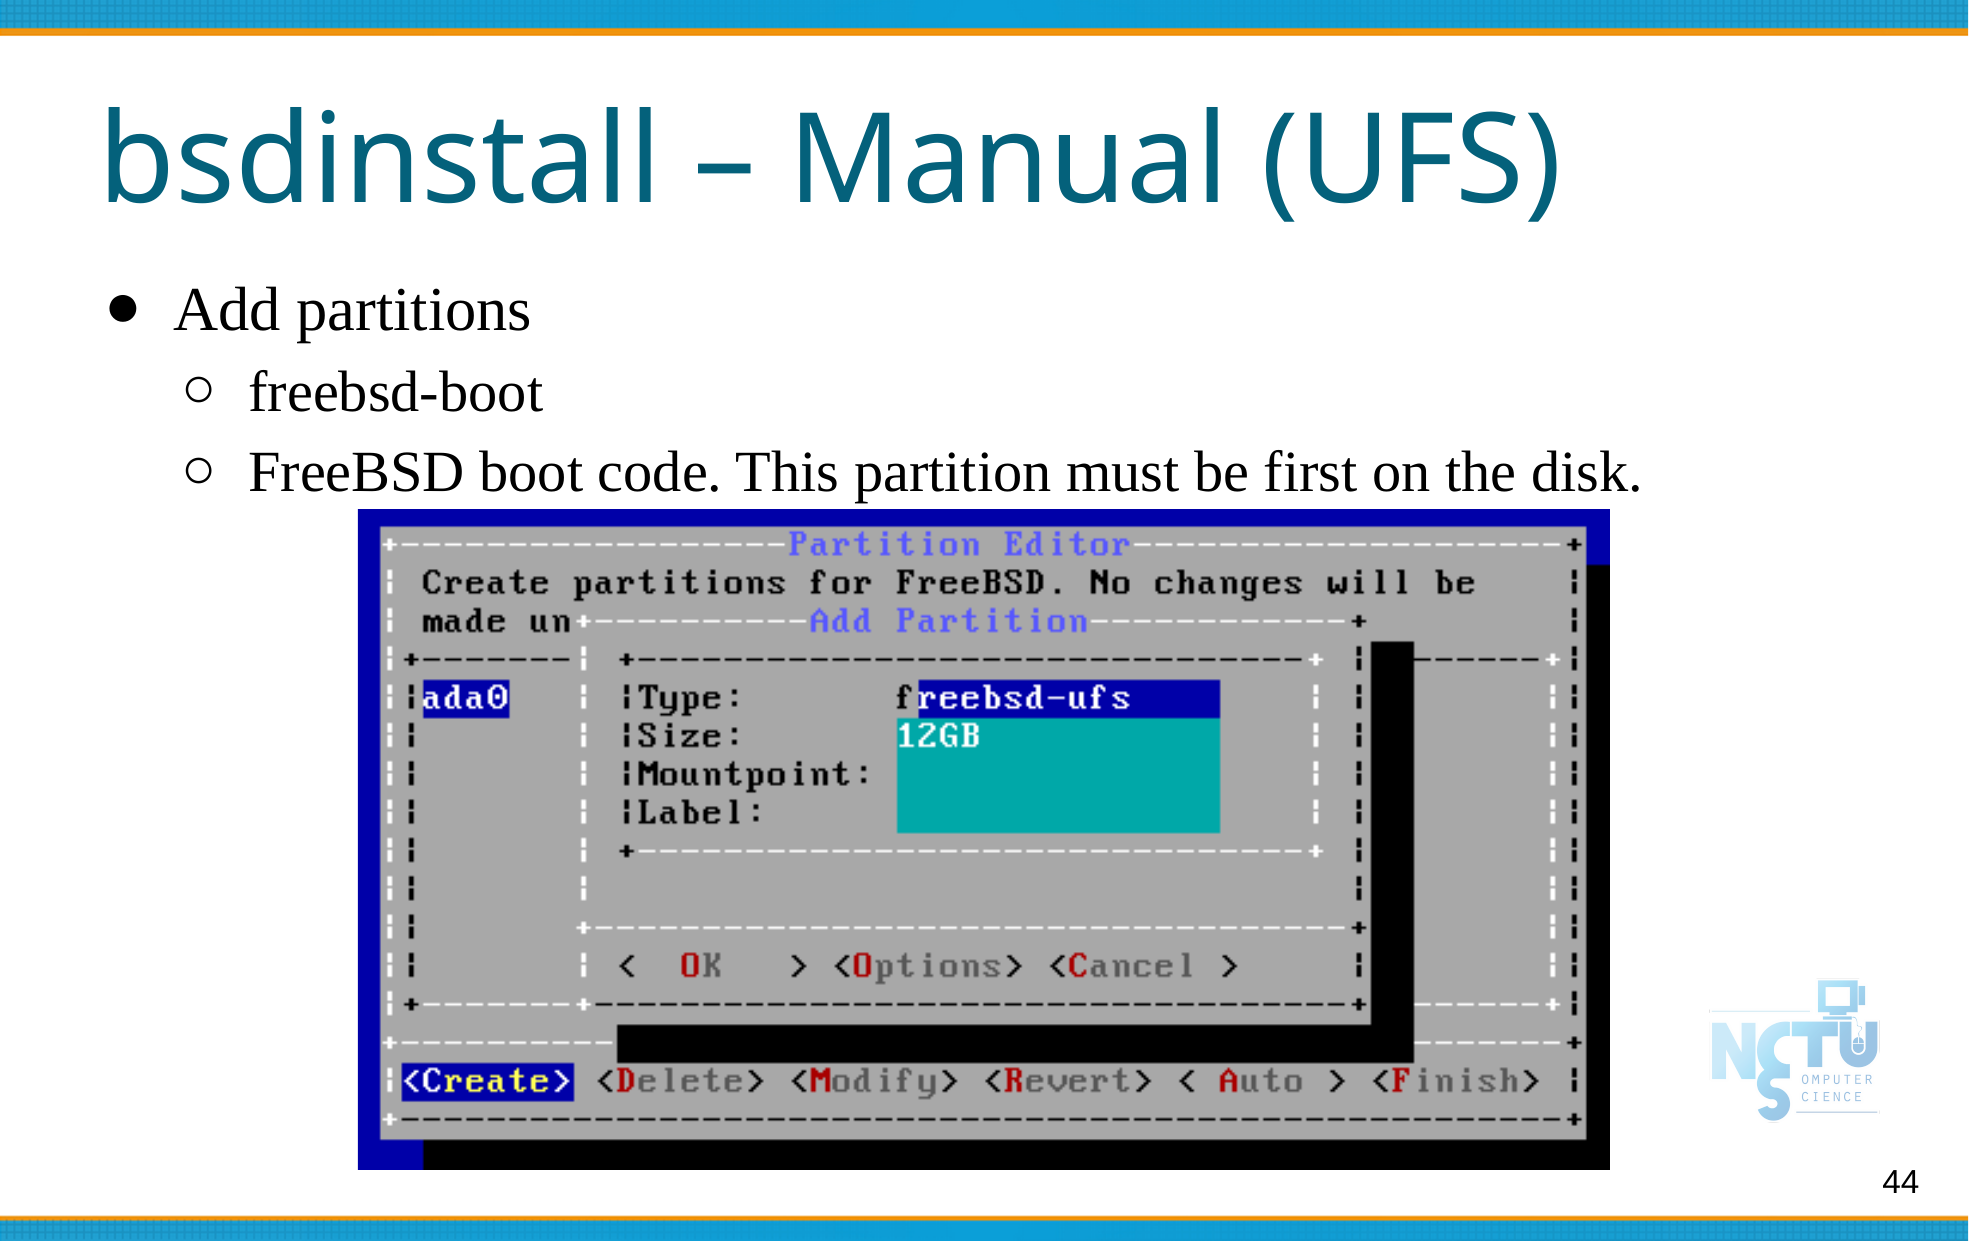

# bsdinstall – Manual (UFS)
Add partitions
freebsd-boot
FreeBSD boot code. This partition must be first on the disk.